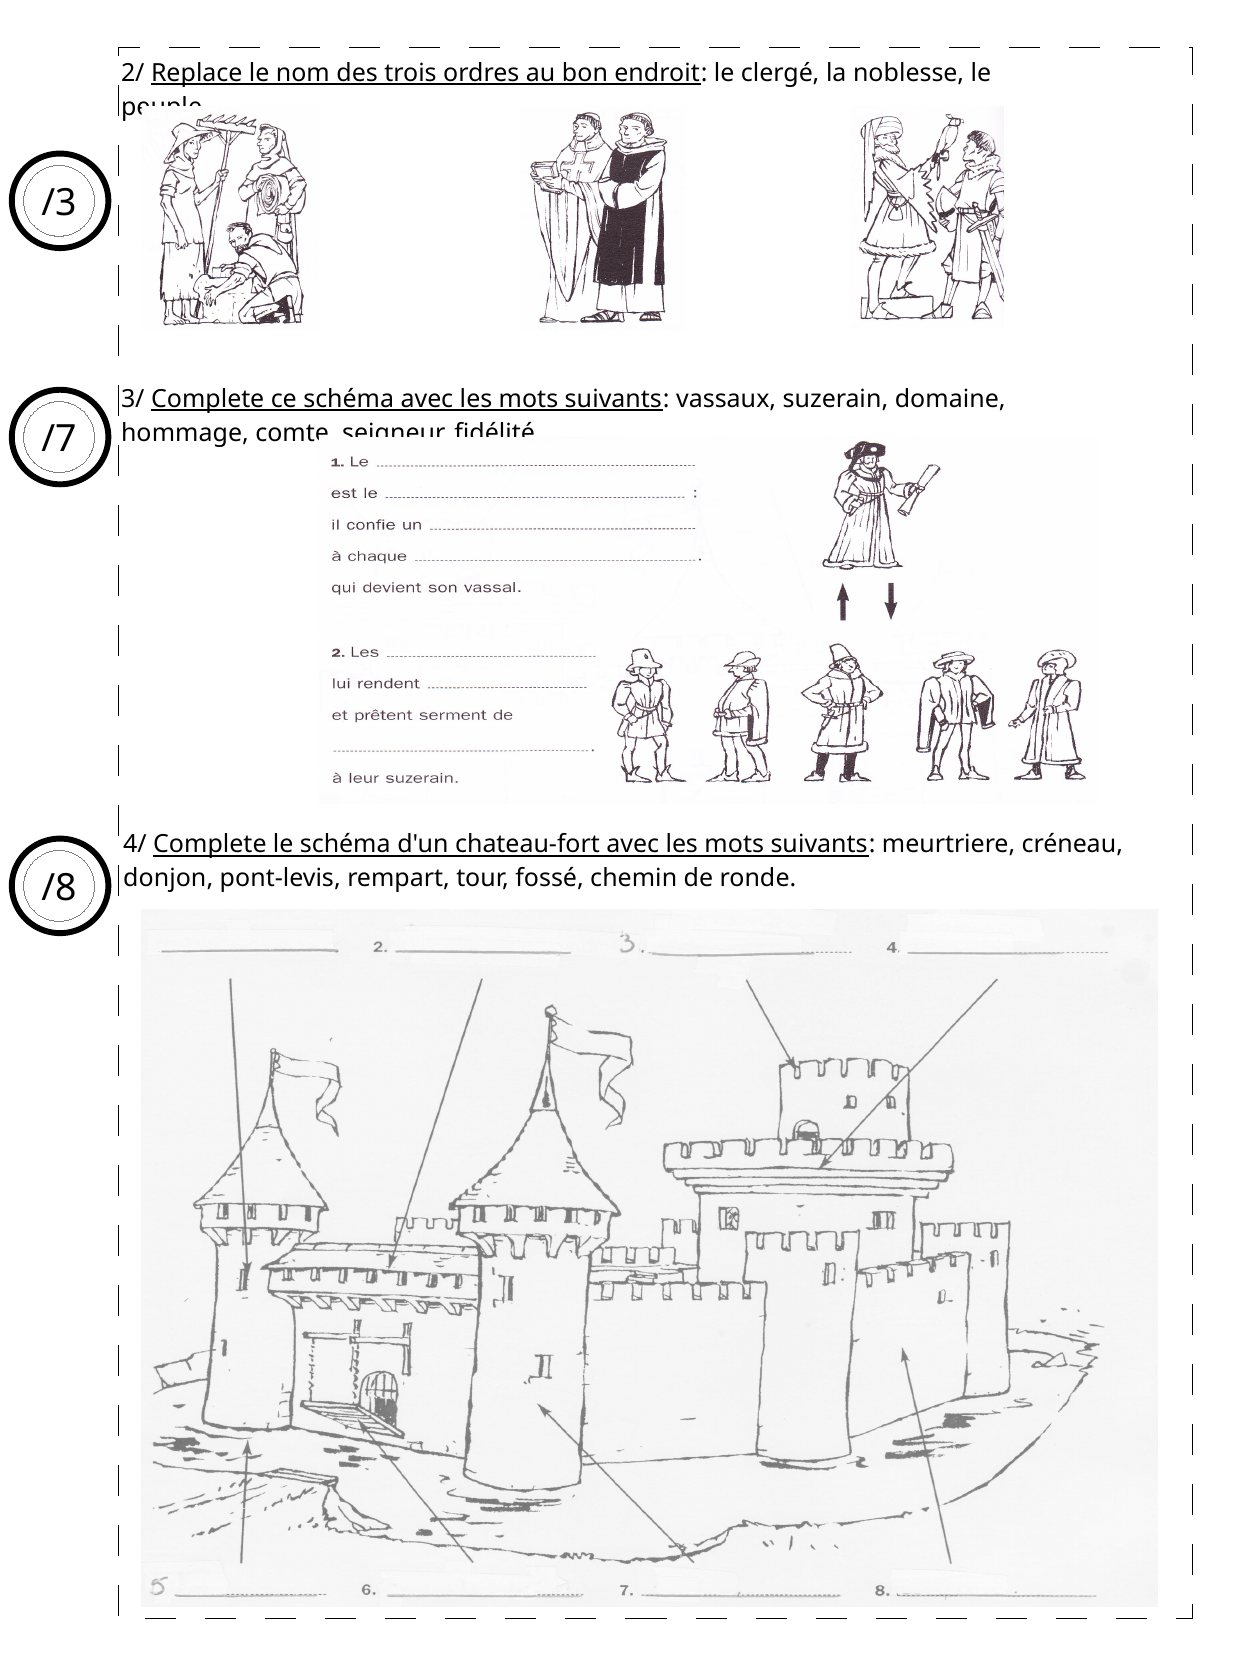

2/ Replace le nom des trois ordres au bon endroit: le clergé, la noblesse, le peuple.
/3
3/ Complete ce schéma avec les mots suivants: vassaux, suzerain, domaine, hommage, comte, seigneur, fidélité .
/7
4/ Complete le schéma d'un chateau-fort avec les mots suivants: meurtriere, créneau, donjon, pont-levis, rempart, tour, fossé, chemin de ronde.
/8